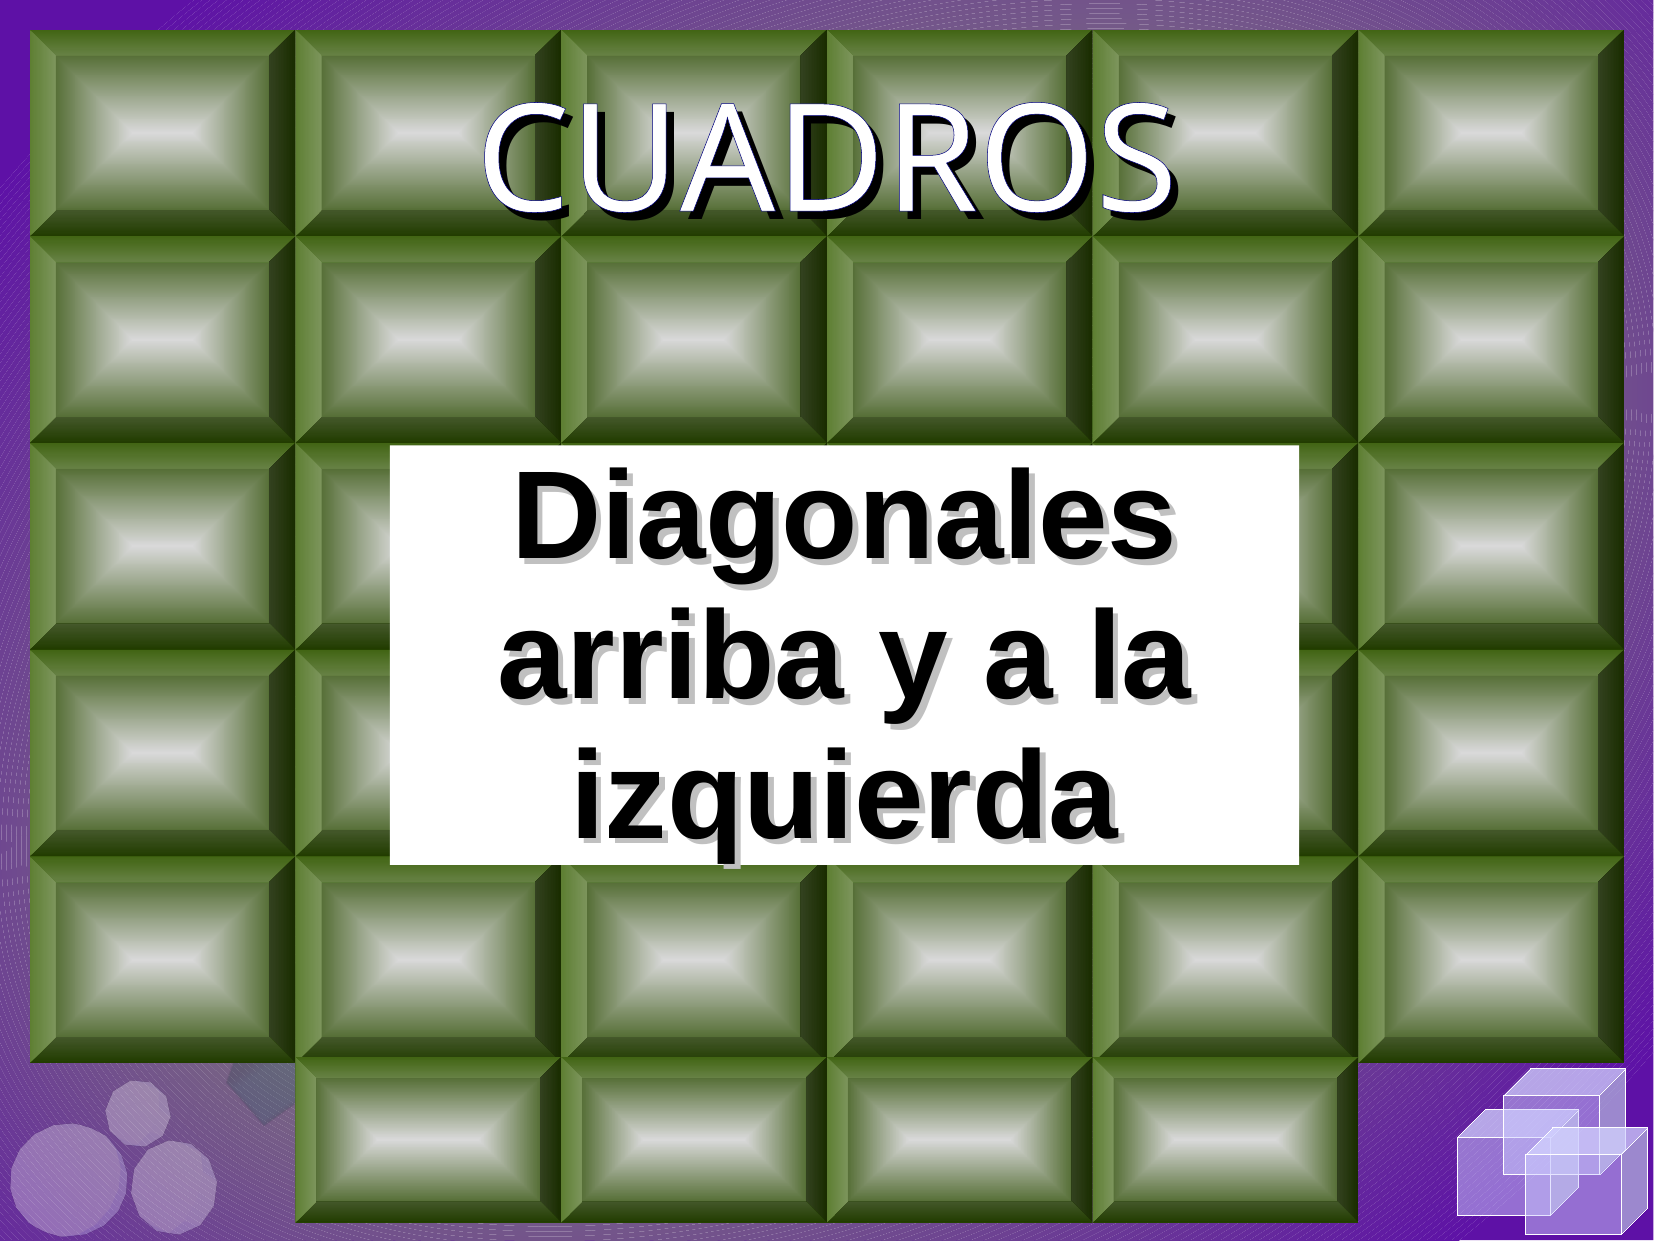

# CUADROS
Diagonales arriba y a la izquierda